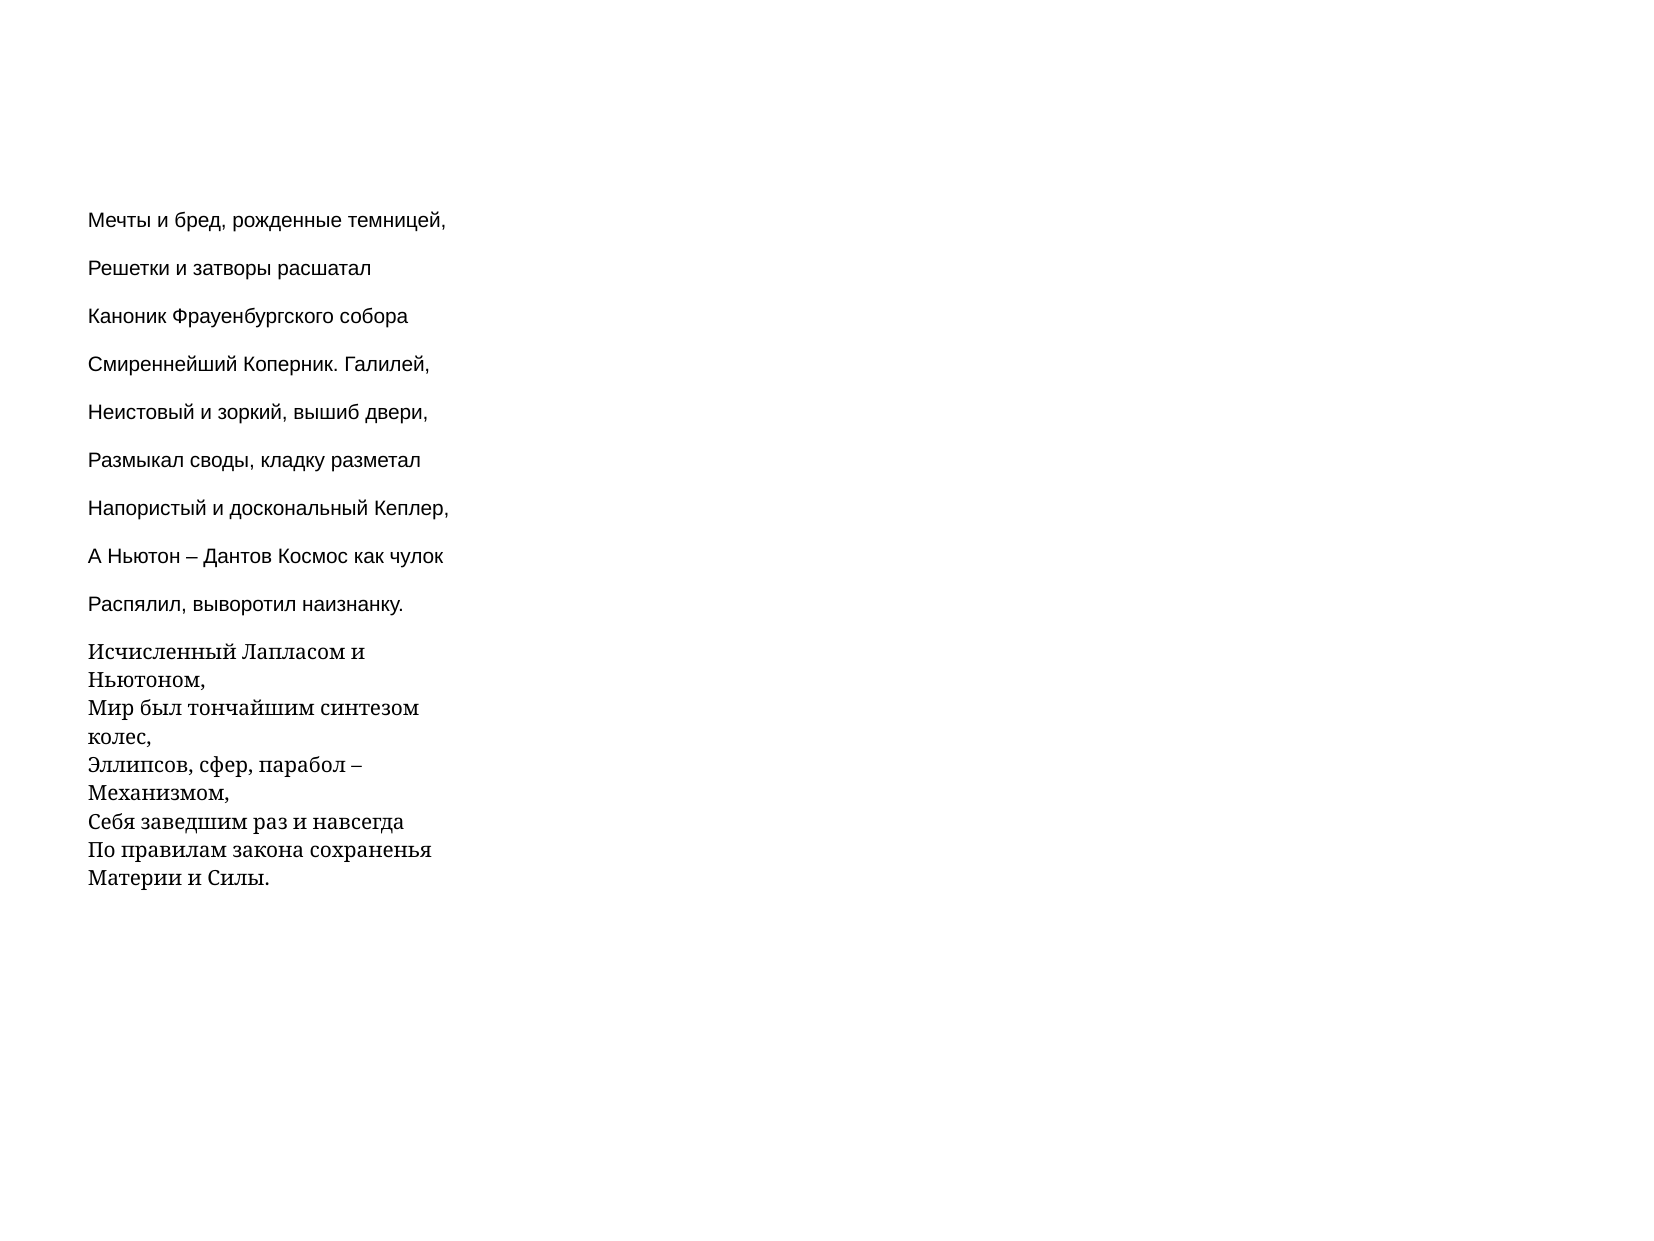

Мечты и бред, рожденные темницей,
Решетки и затворы расшатал
Каноник Фрауенбургского собора
Смиреннейший Коперник. Галилей,
Неистовый и зоркий, вышиб двери,
Размыкал своды, кладку разметал
Напористый и доскональный Кеплер,
А Ньютон – Дантов Космос как чулок
Распялил, выворотил наизнанку.
Исчисленный Лапласом и Ньютоном,
Мир был тончайшим синтезом колес,
Эллипсов, сфер, парабол –
Механизмом,
Себя заведшим раз и навсегда
По правилам закона сохраненья
Материи и Силы.